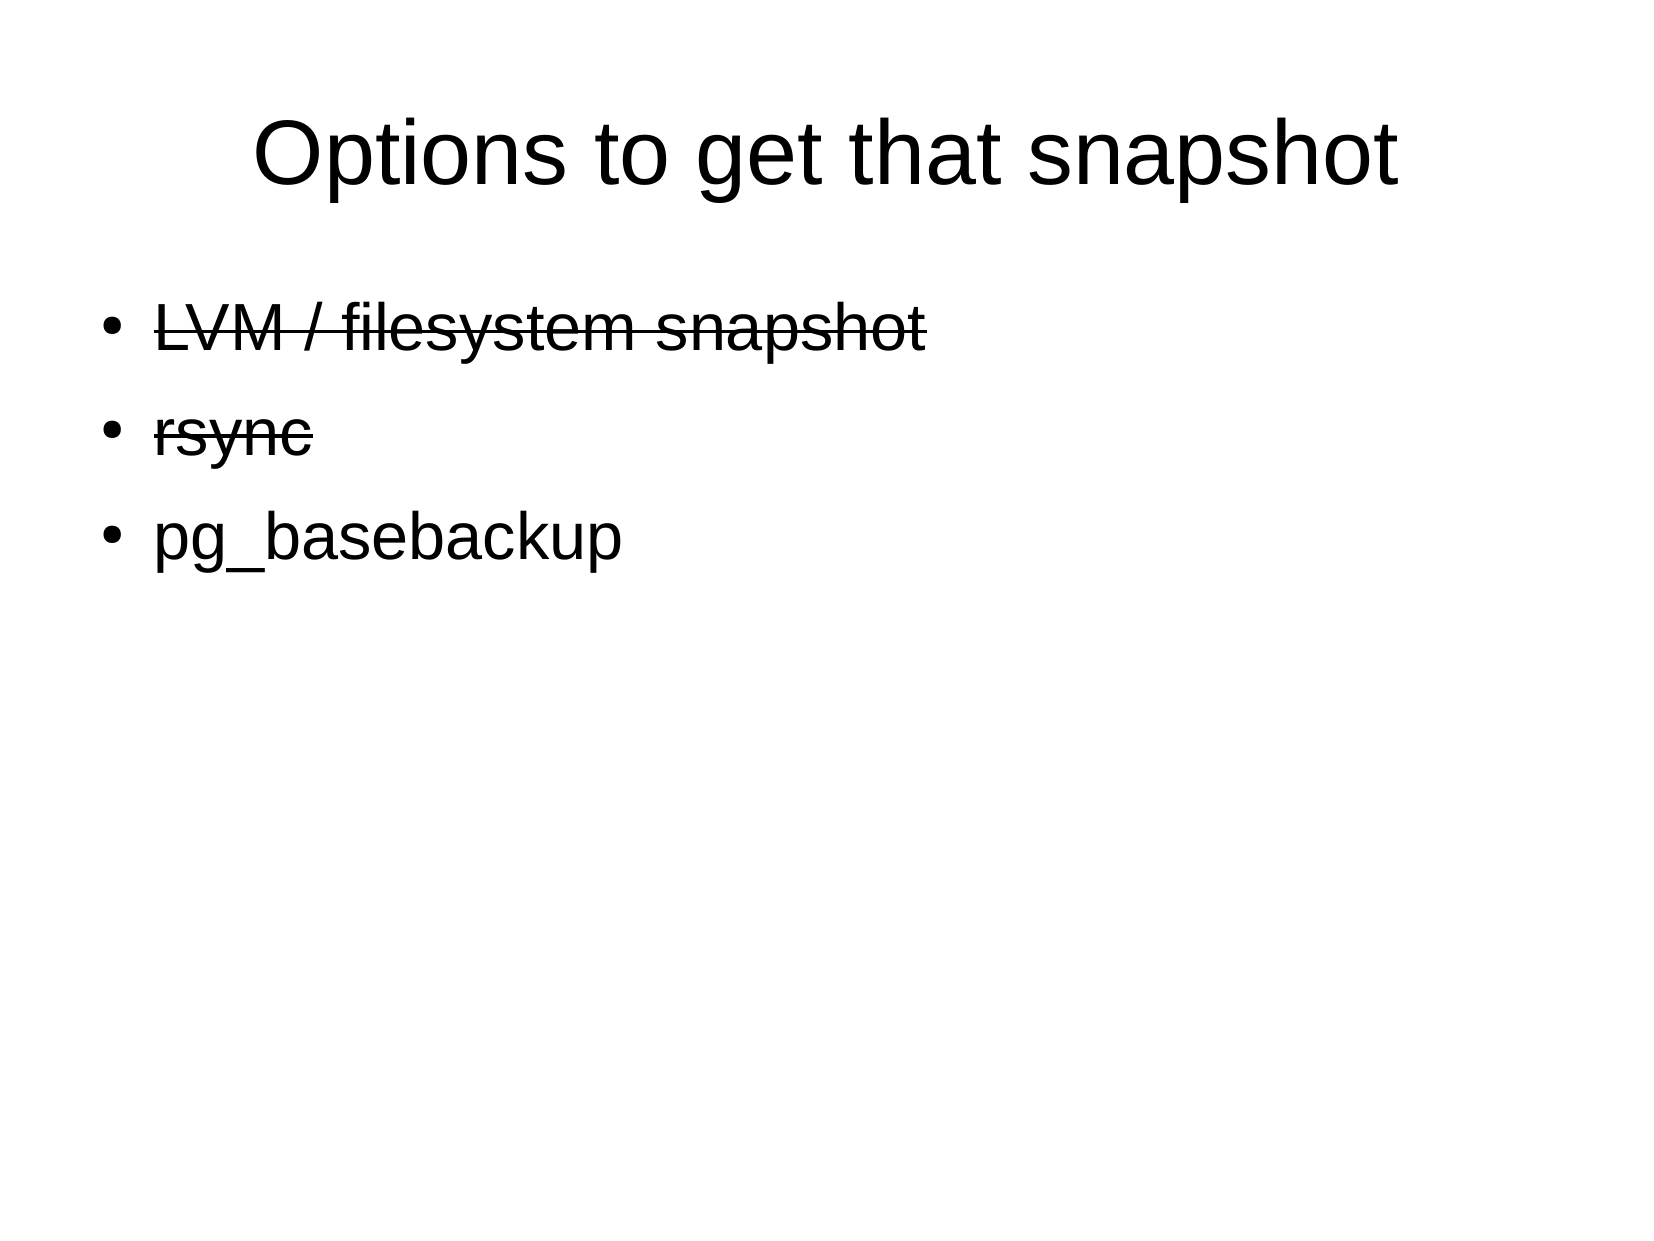

# Options to get that snapshot
LVM / filesystem snapshot
rsync
pg_basebackup